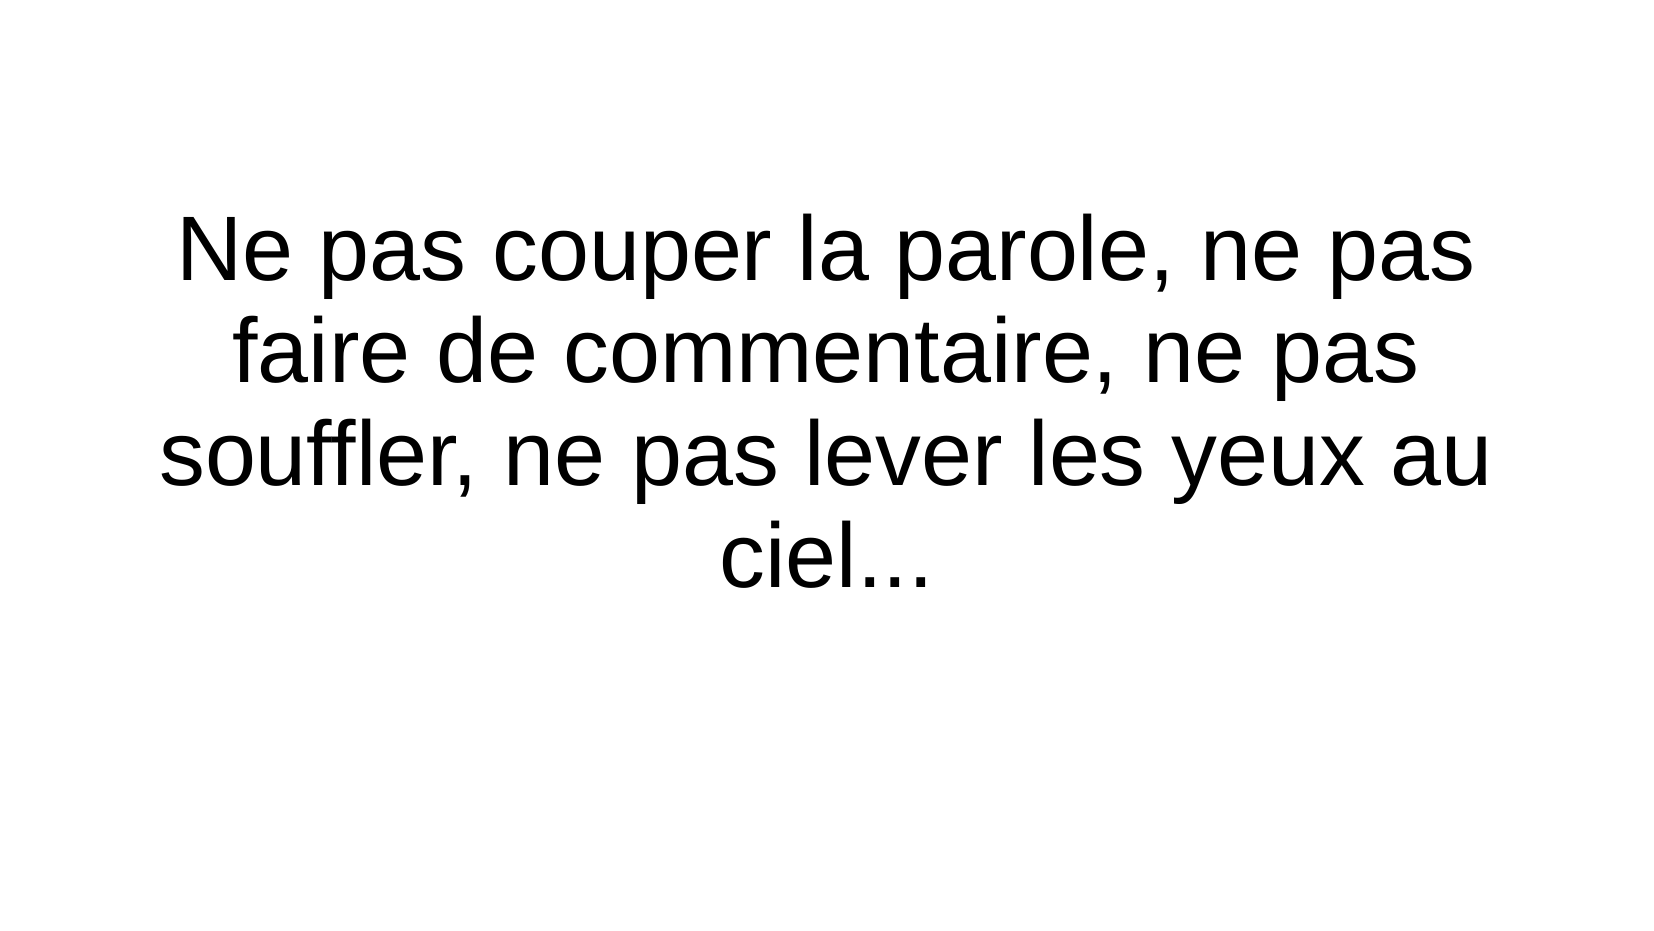

# Ne pas couper la parole, ne pas faire de commentaire, ne pas souffler, ne pas lever les yeux au ciel...